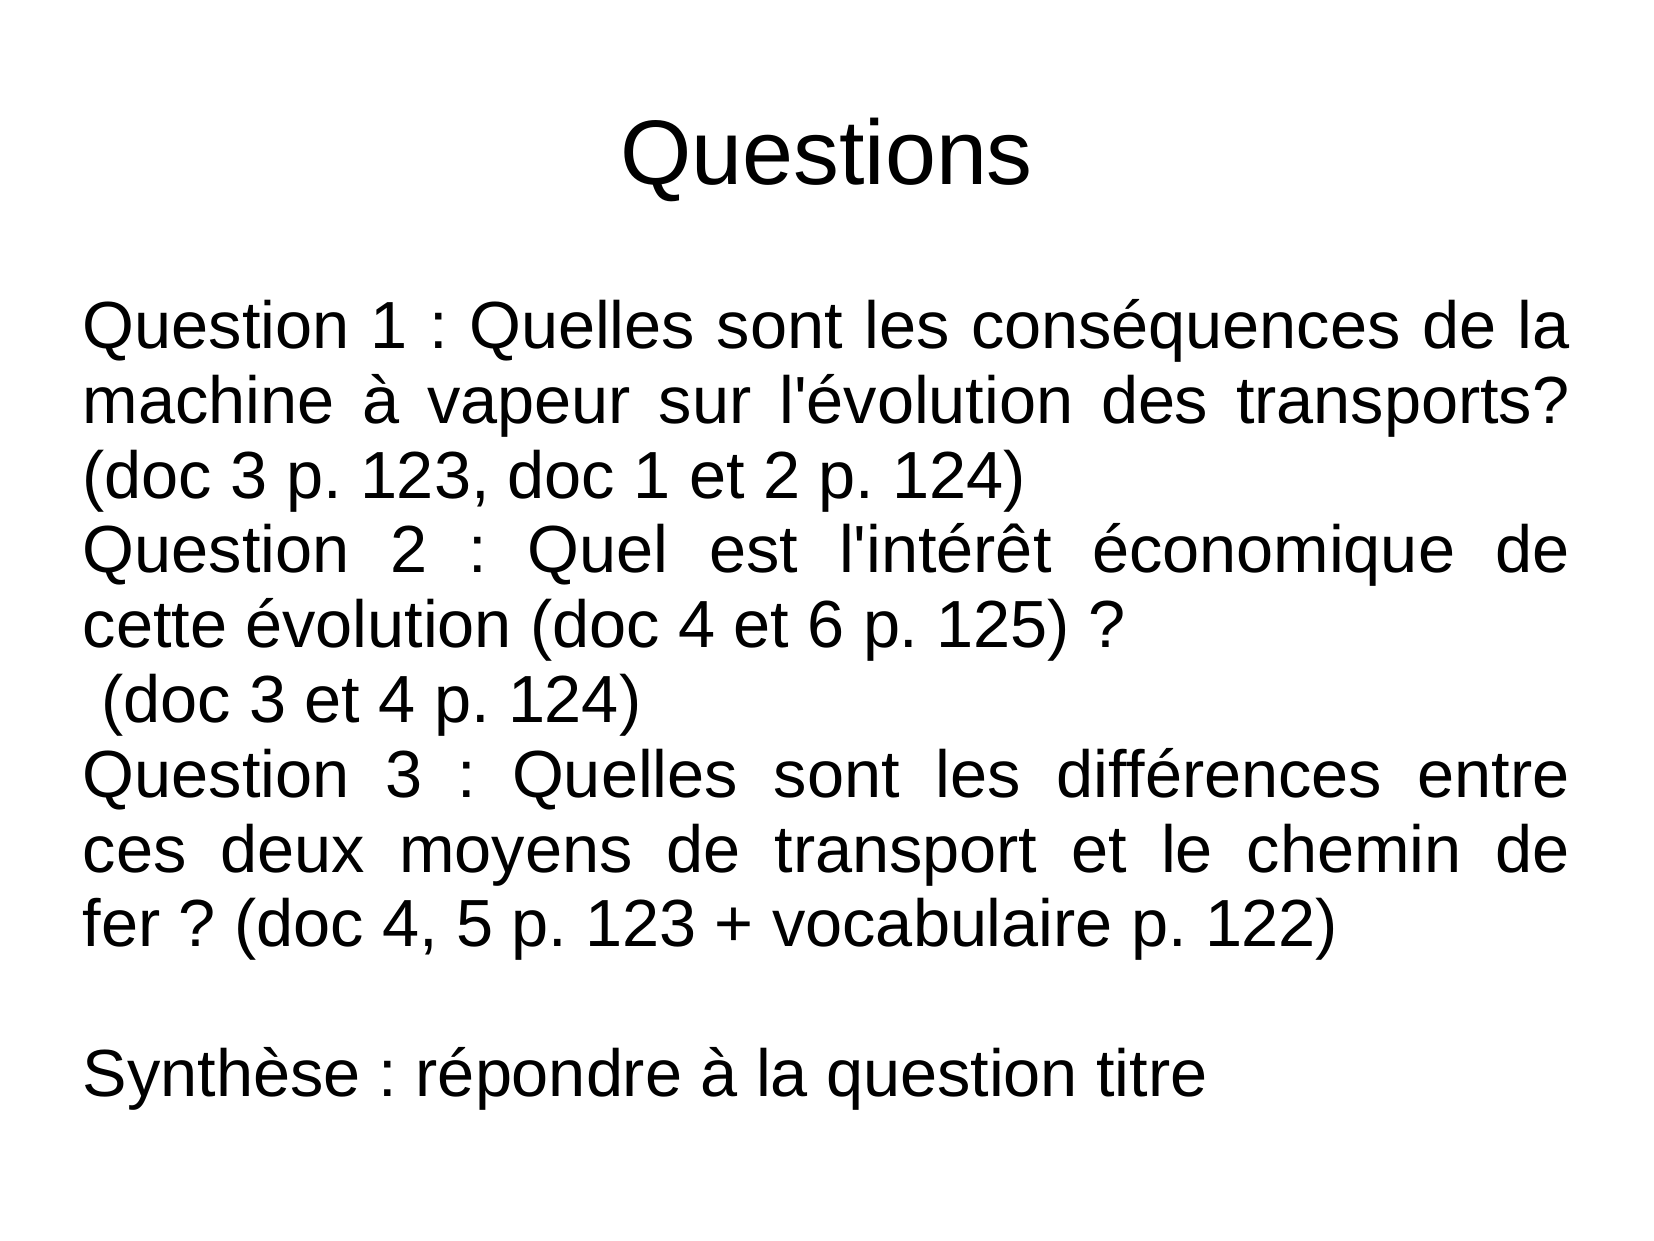

# Questions
Question 1 : Quelles sont les conséquences de la machine à vapeur sur l'évolution des transports? (doc 3 p. 123, doc 1 et 2 p. 124)
Question 2 : Quel est l'intérêt économique de cette évolution (doc 4 et 6 p. 125) ?
 (doc 3 et 4 p. 124)
Question 3 : Quelles sont les différences entre ces deux moyens de transport et le chemin de fer ? (doc 4, 5 p. 123 + vocabulaire p. 122)
Synthèse : répondre à la question titre